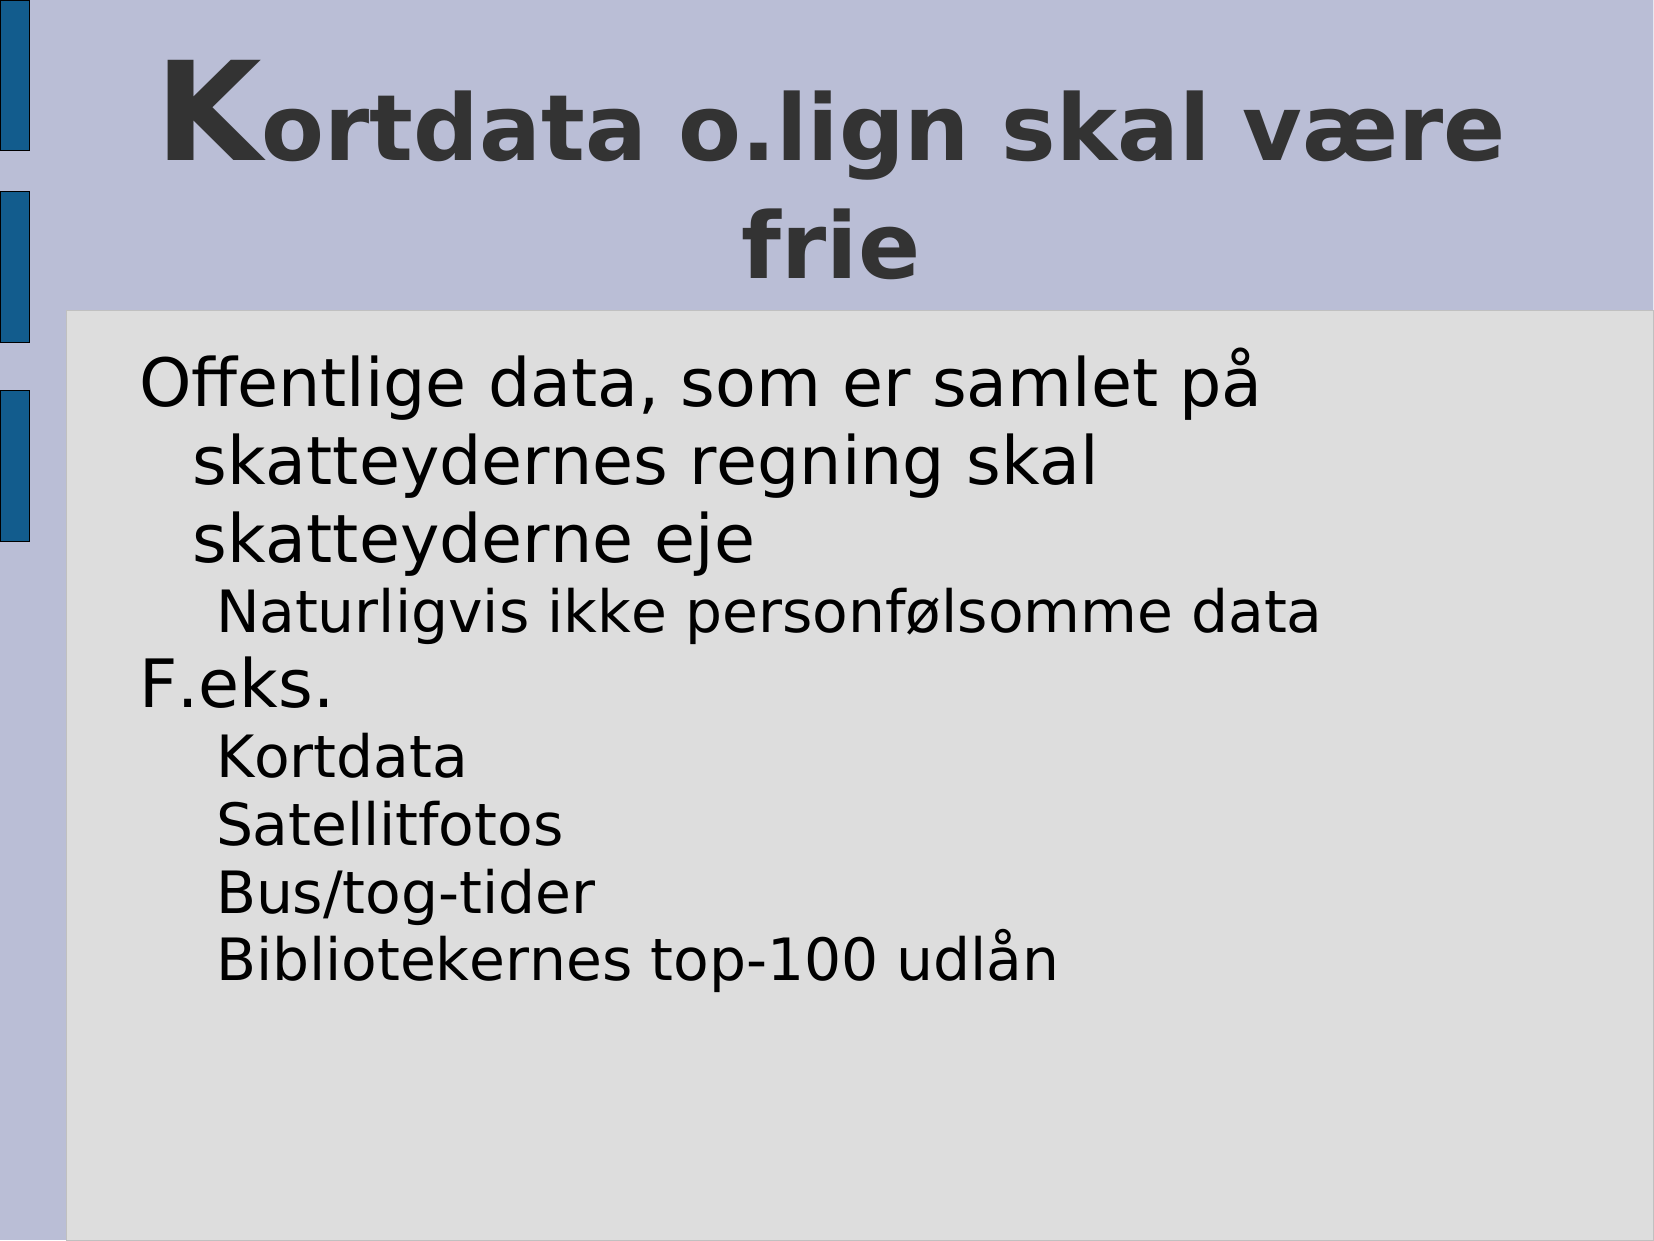

# Kortdata o.lign skal være frie
Offentlige data, som er samlet på skatteydernes regning skal skatteyderne eje
Naturligvis ikke personfølsomme data
F.eks.
Kortdata
Satellitfotos
Bus/tog-tider
Bibliotekernes top-100 udlån